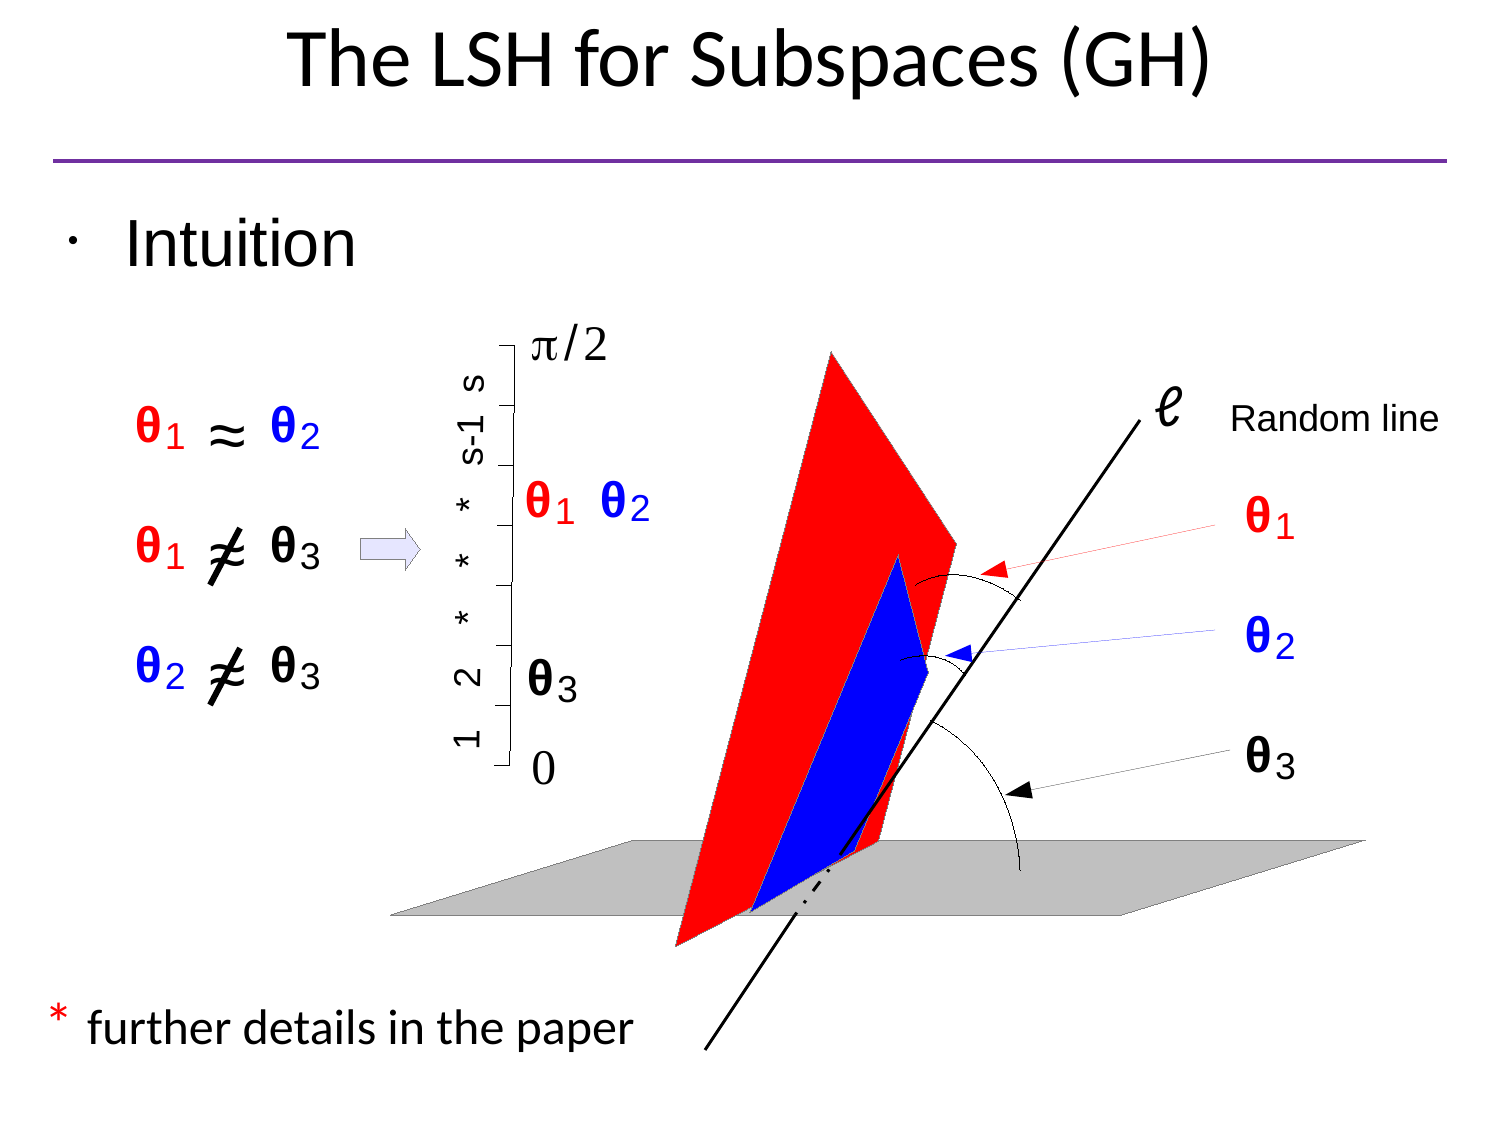

# The LSH for Subspaces (GH)
Intuition
ℓ
θ
θ
Random line
≈
1
2
θ
θ
2
θ
1
1 2 * * * s-1 s
1
θ
≈
θ
1
3
θ
2
θ
≈
θ
θ
2
3
3
θ
3
* further details in the paper